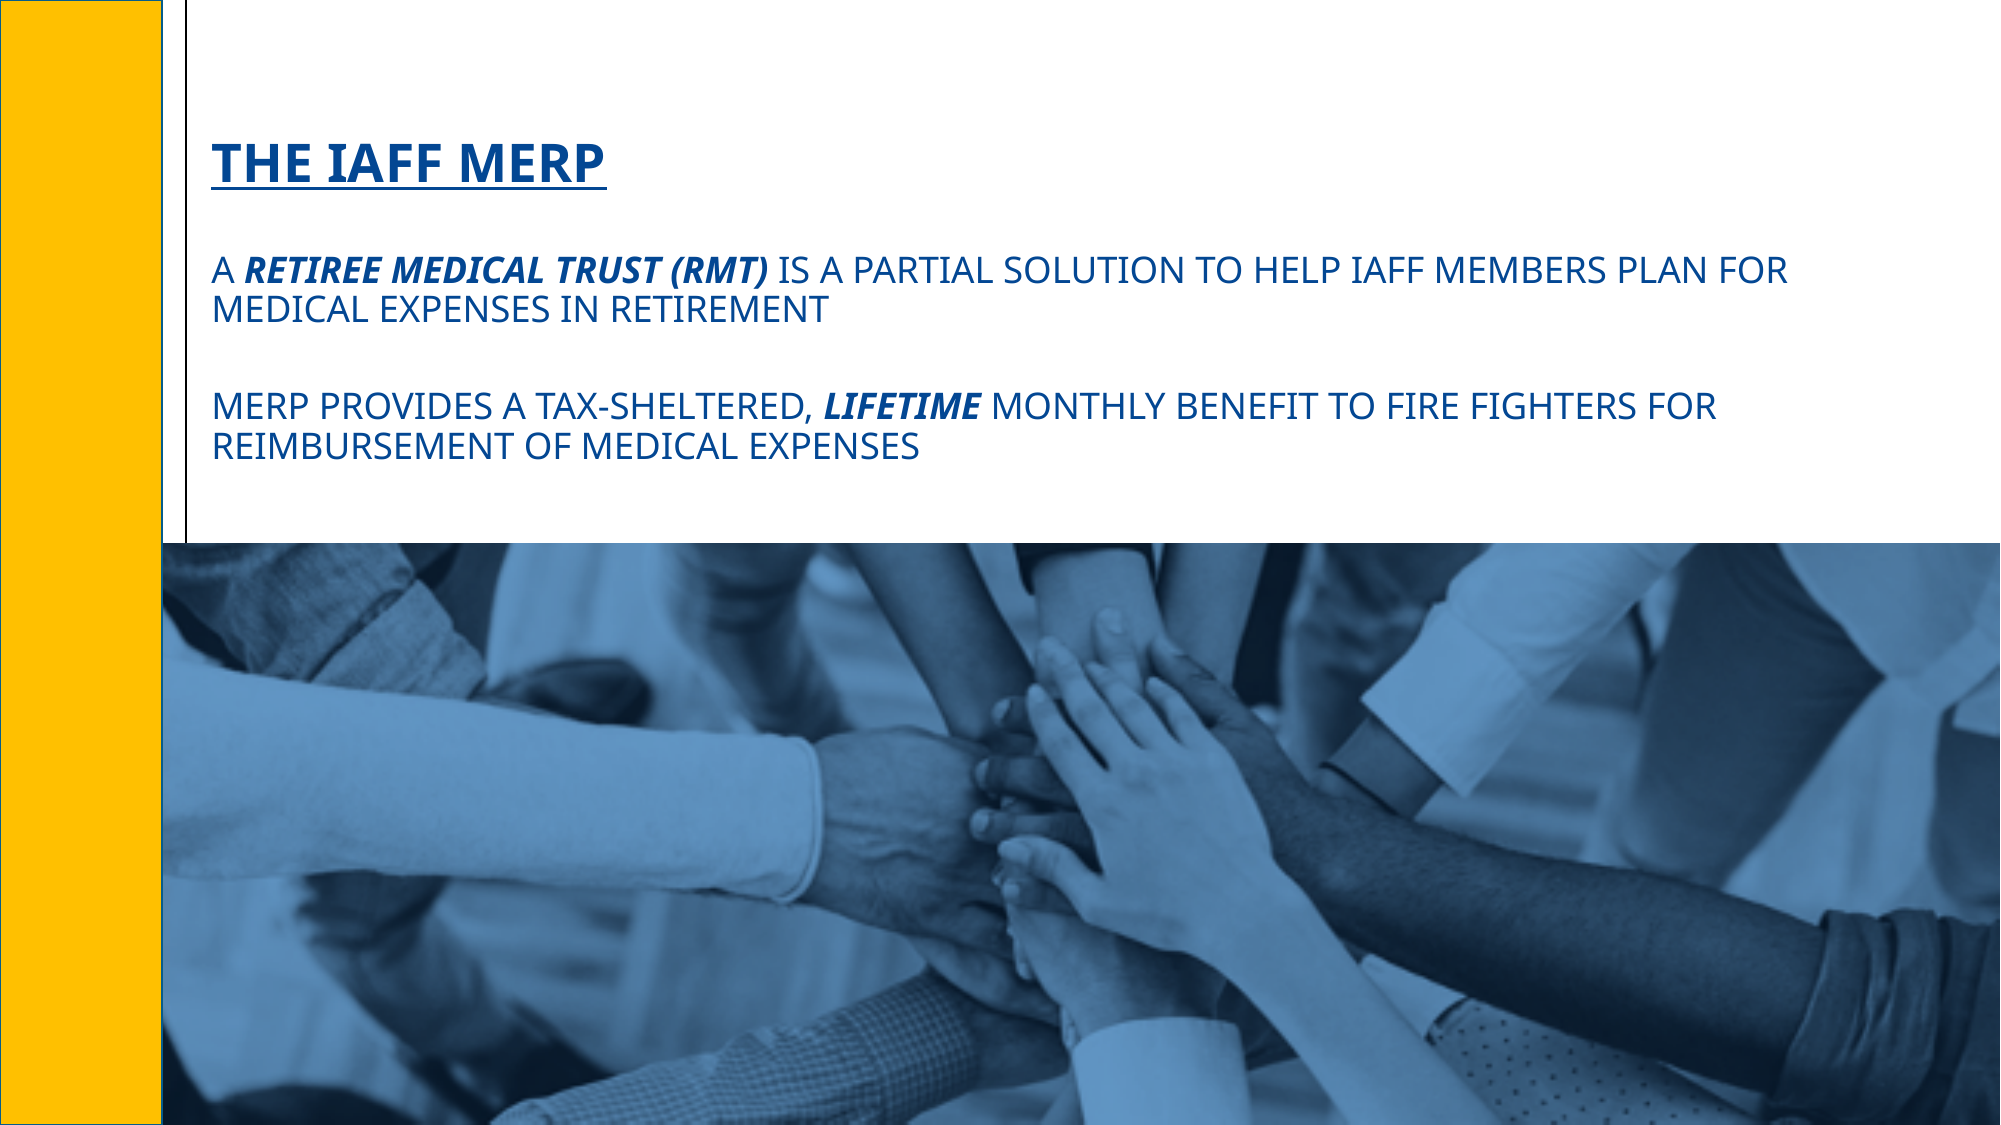

# The IAFF MERP A retiree Medical Trust (RMT) is a partial solution to help iaff members plan for medical expenses in retirement MERP Provides a Tax-sheltered, lifetime monthly benefit to fire fighters for reimbursement of Medical expenses